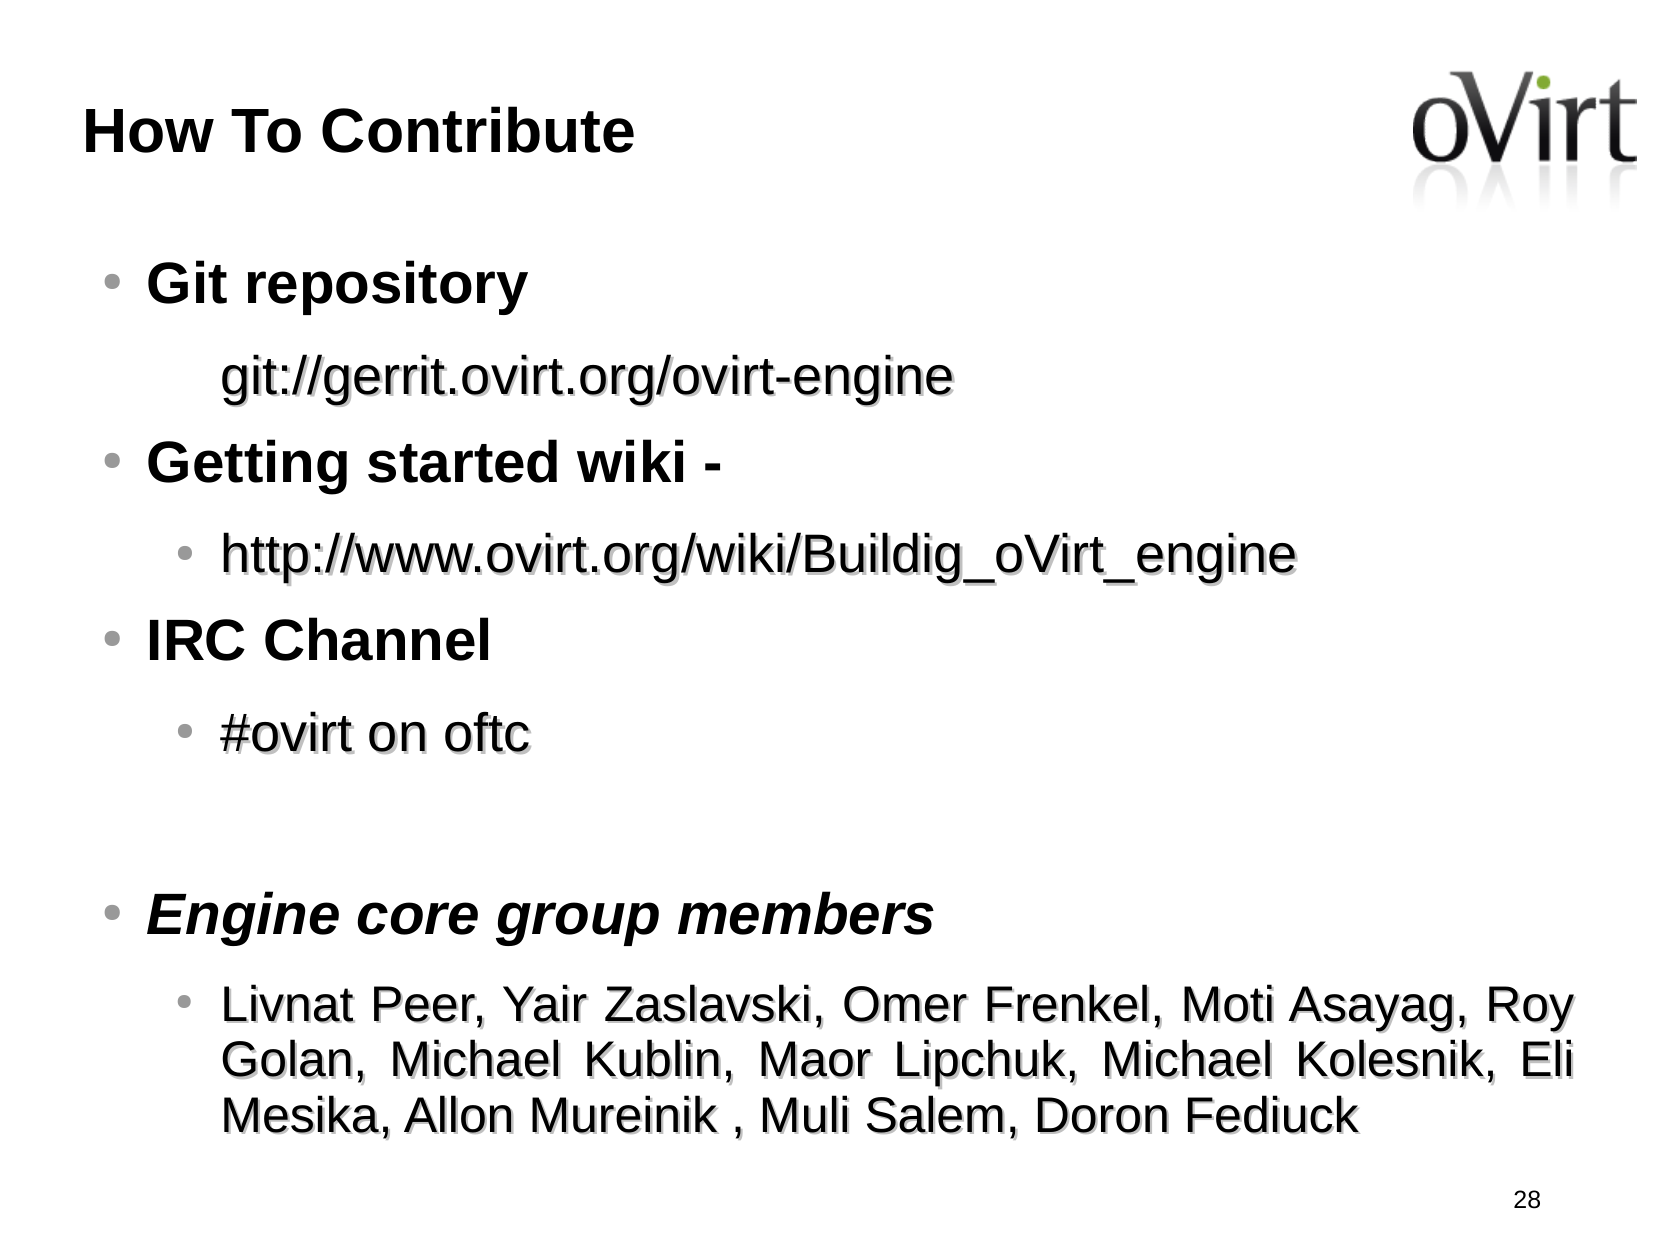

# How To Contribute
Git repository
git://gerrit.ovirt.org/ovirt-engine
Getting started wiki -
http://www.ovirt.org/wiki/Buildig_oVirt_engine
IRC Channel
#ovirt on oftc
Engine core group members
Livnat Peer, Yair Zaslavski, Omer Frenkel, Moti Asayag, Roy Golan, Michael Kublin, Maor Lipchuk, Michael Kolesnik, Eli Mesika, Allon Mureinik , Muli Salem, Doron Fediuck